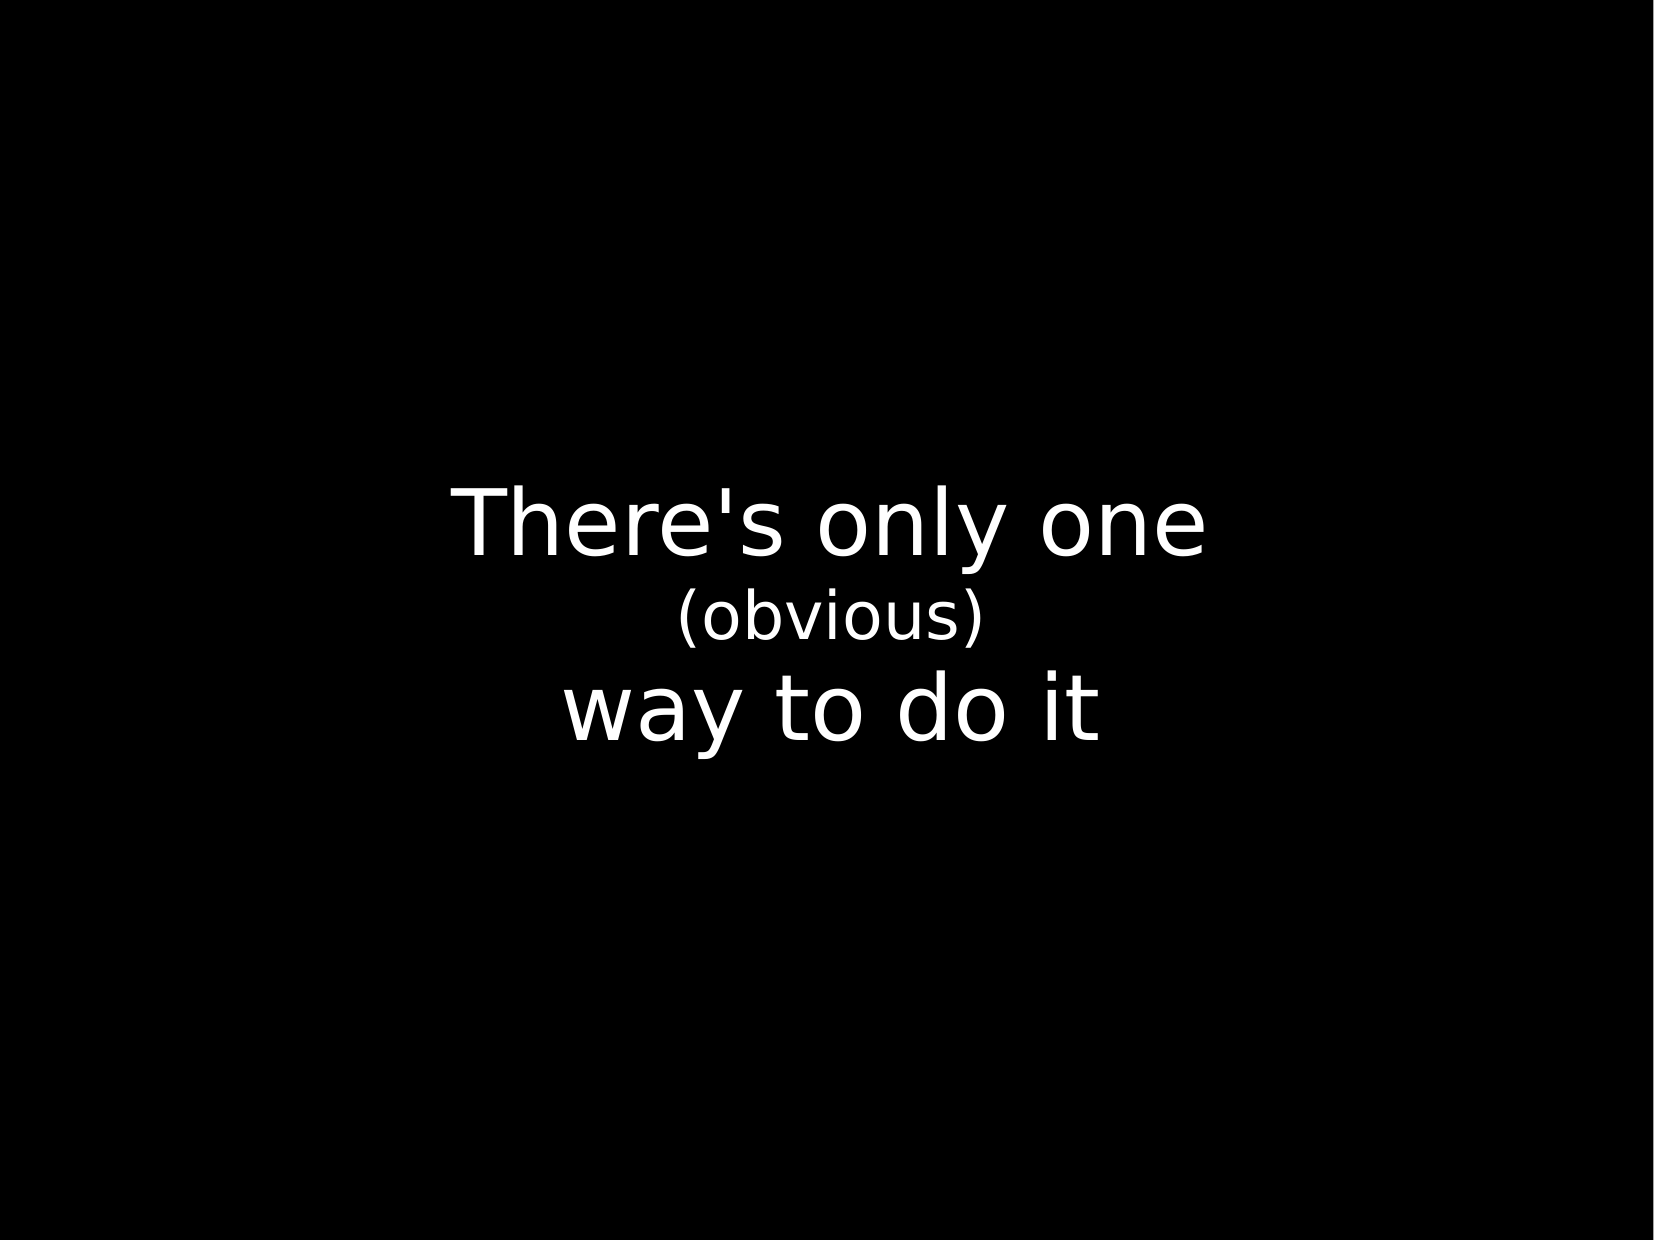

# There's only one (obvious) way to do it